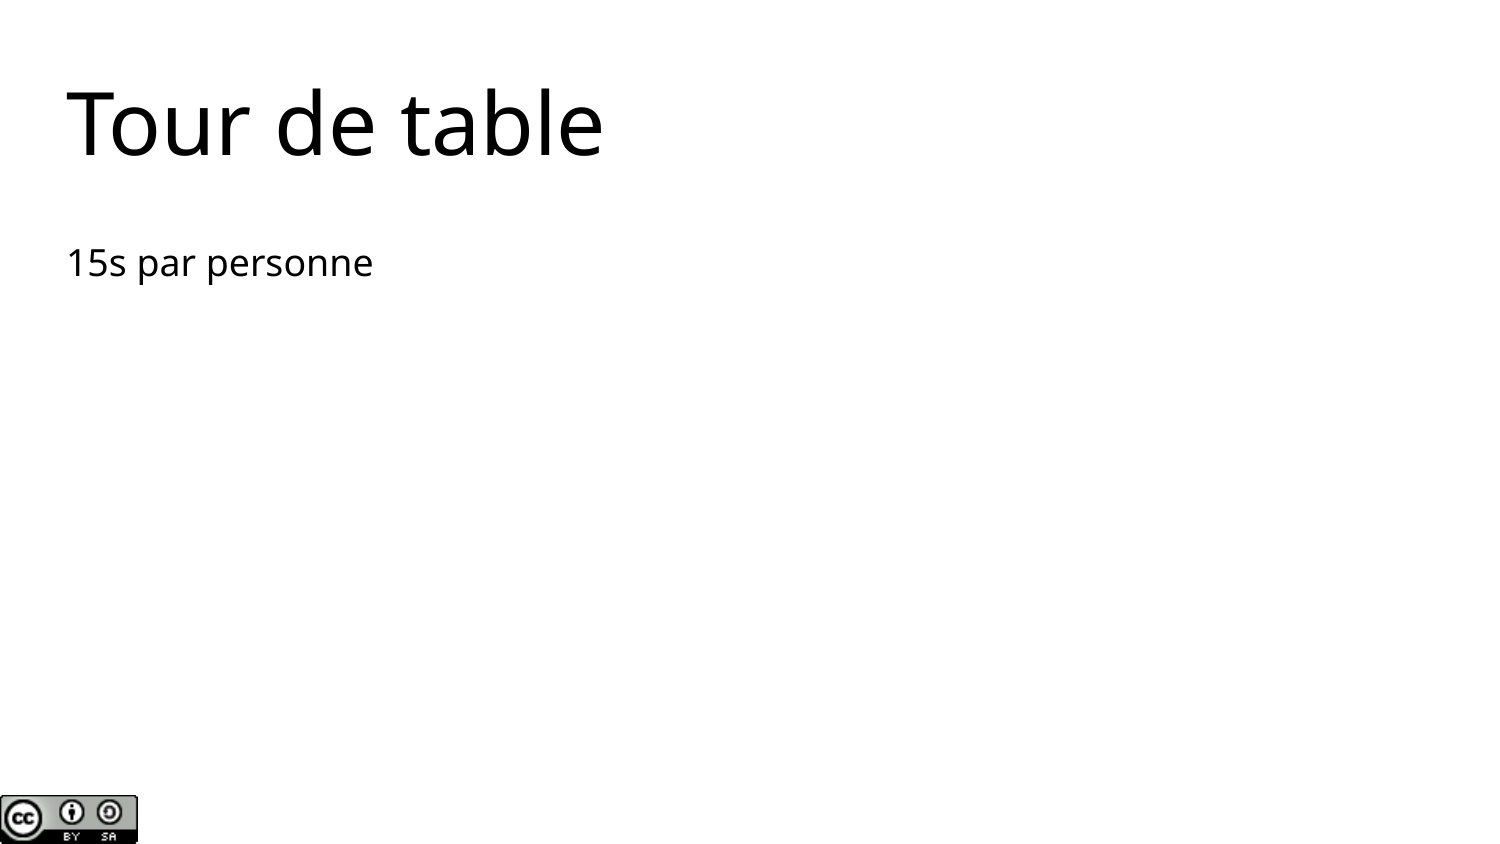

# Tour de table
15s par personne